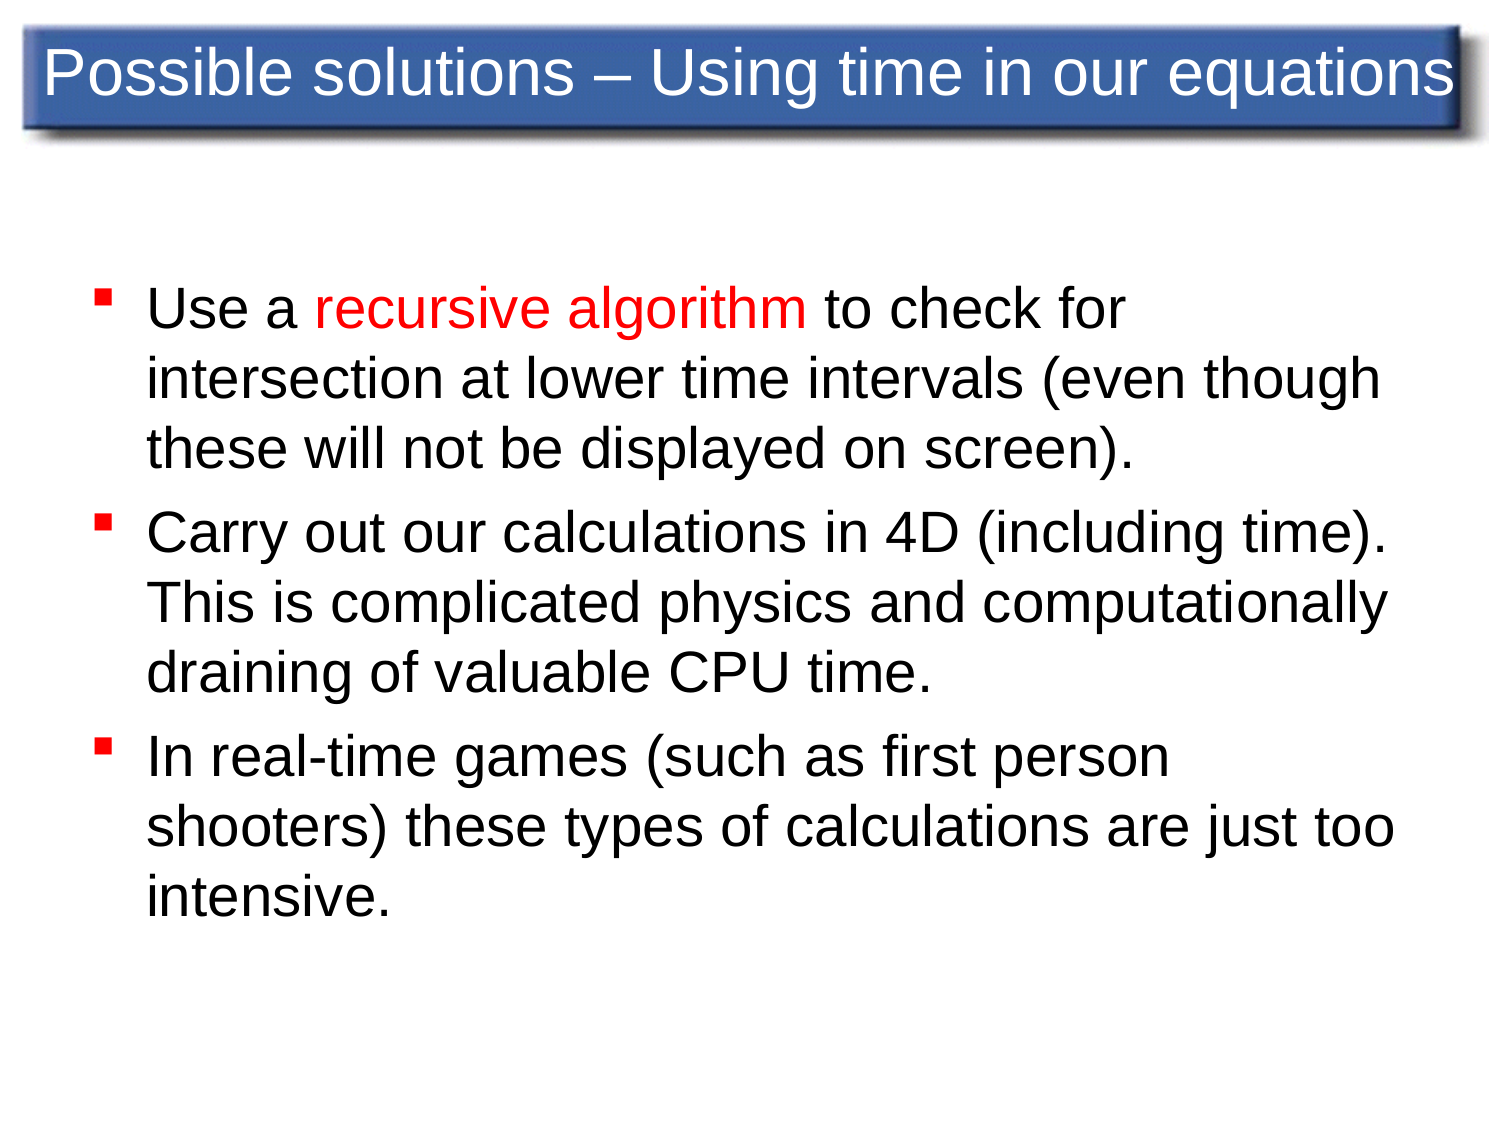

# Possible solutions – Using time in our equations
Use a recursive algorithm to check for intersection at lower time intervals (even though these will not be displayed on screen).
Carry out our calculations in 4D (including time). This is complicated physics and computationally draining of valuable CPU time.
In real-time games (such as first person shooters) these types of calculations are just too intensive.